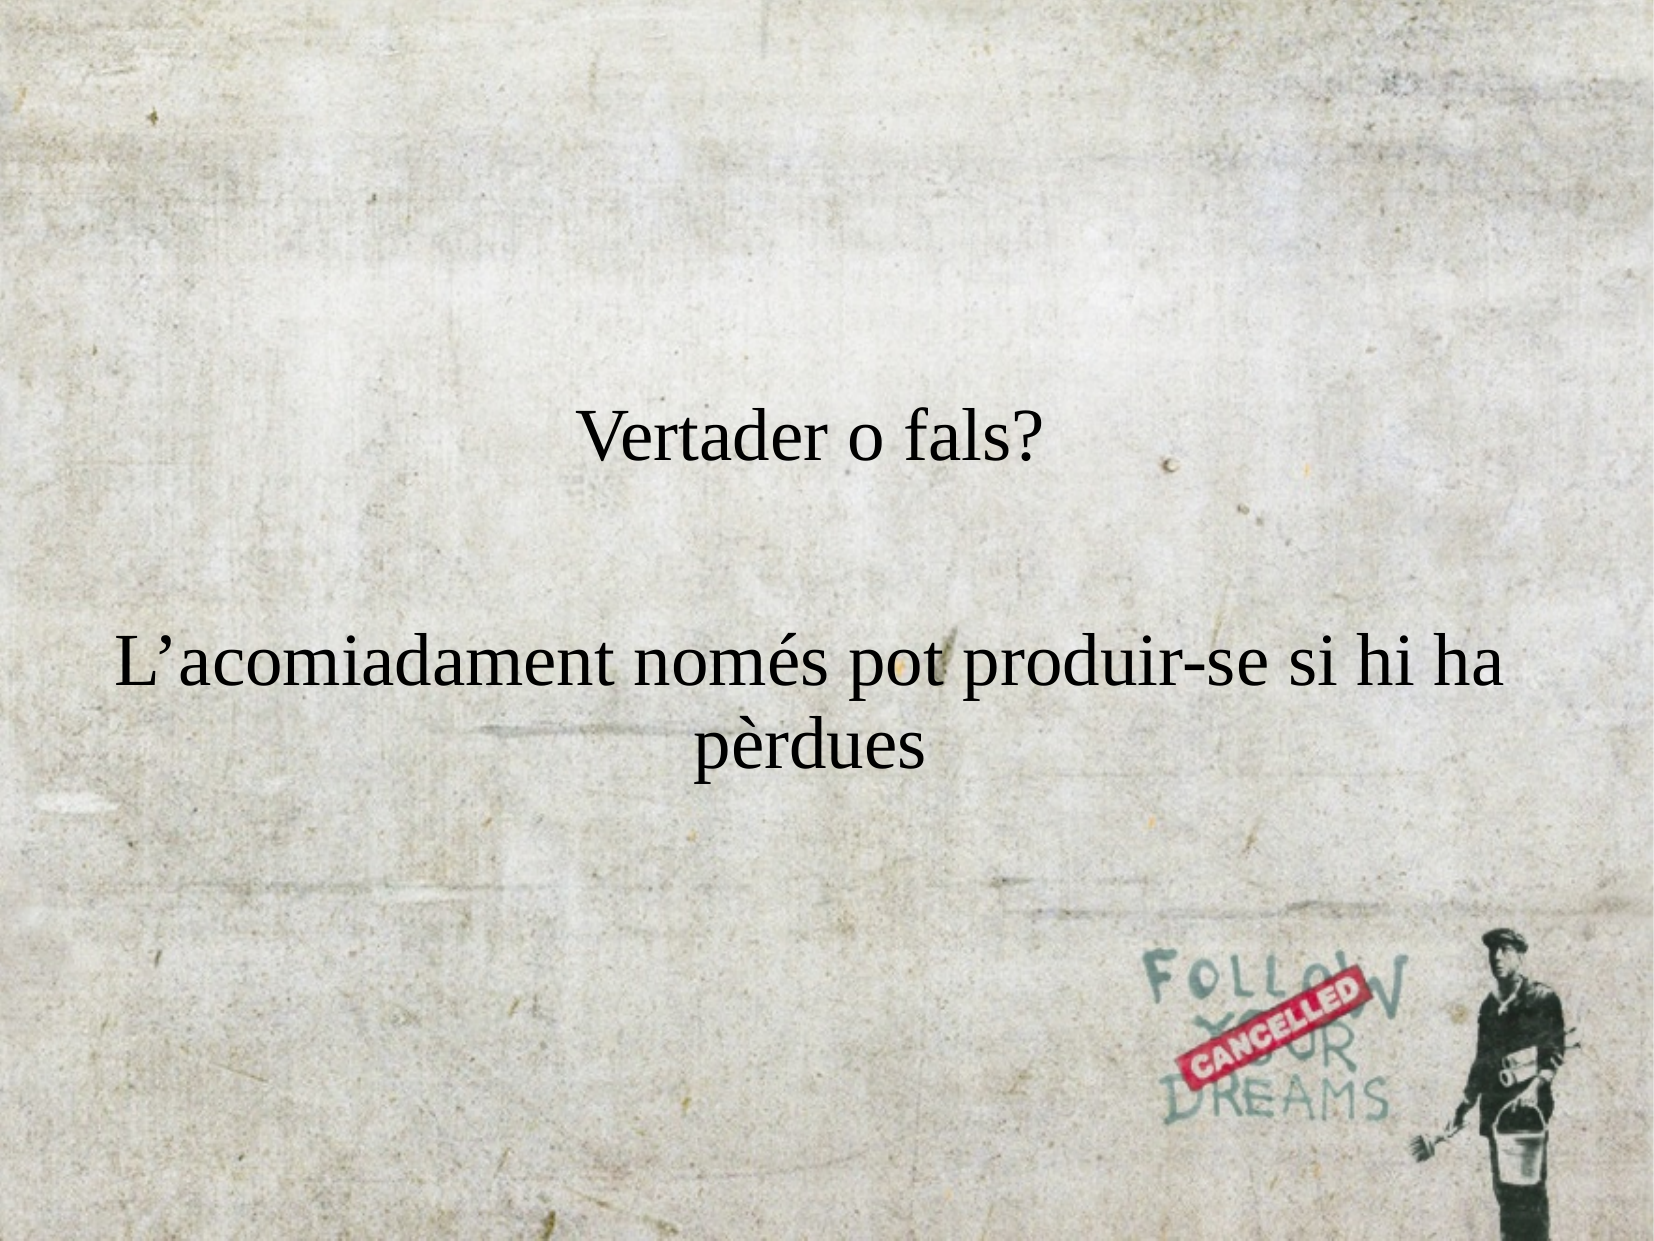

#
Vertader o fals?
L’acomiadament només pot produir-se si hi ha pèrdues